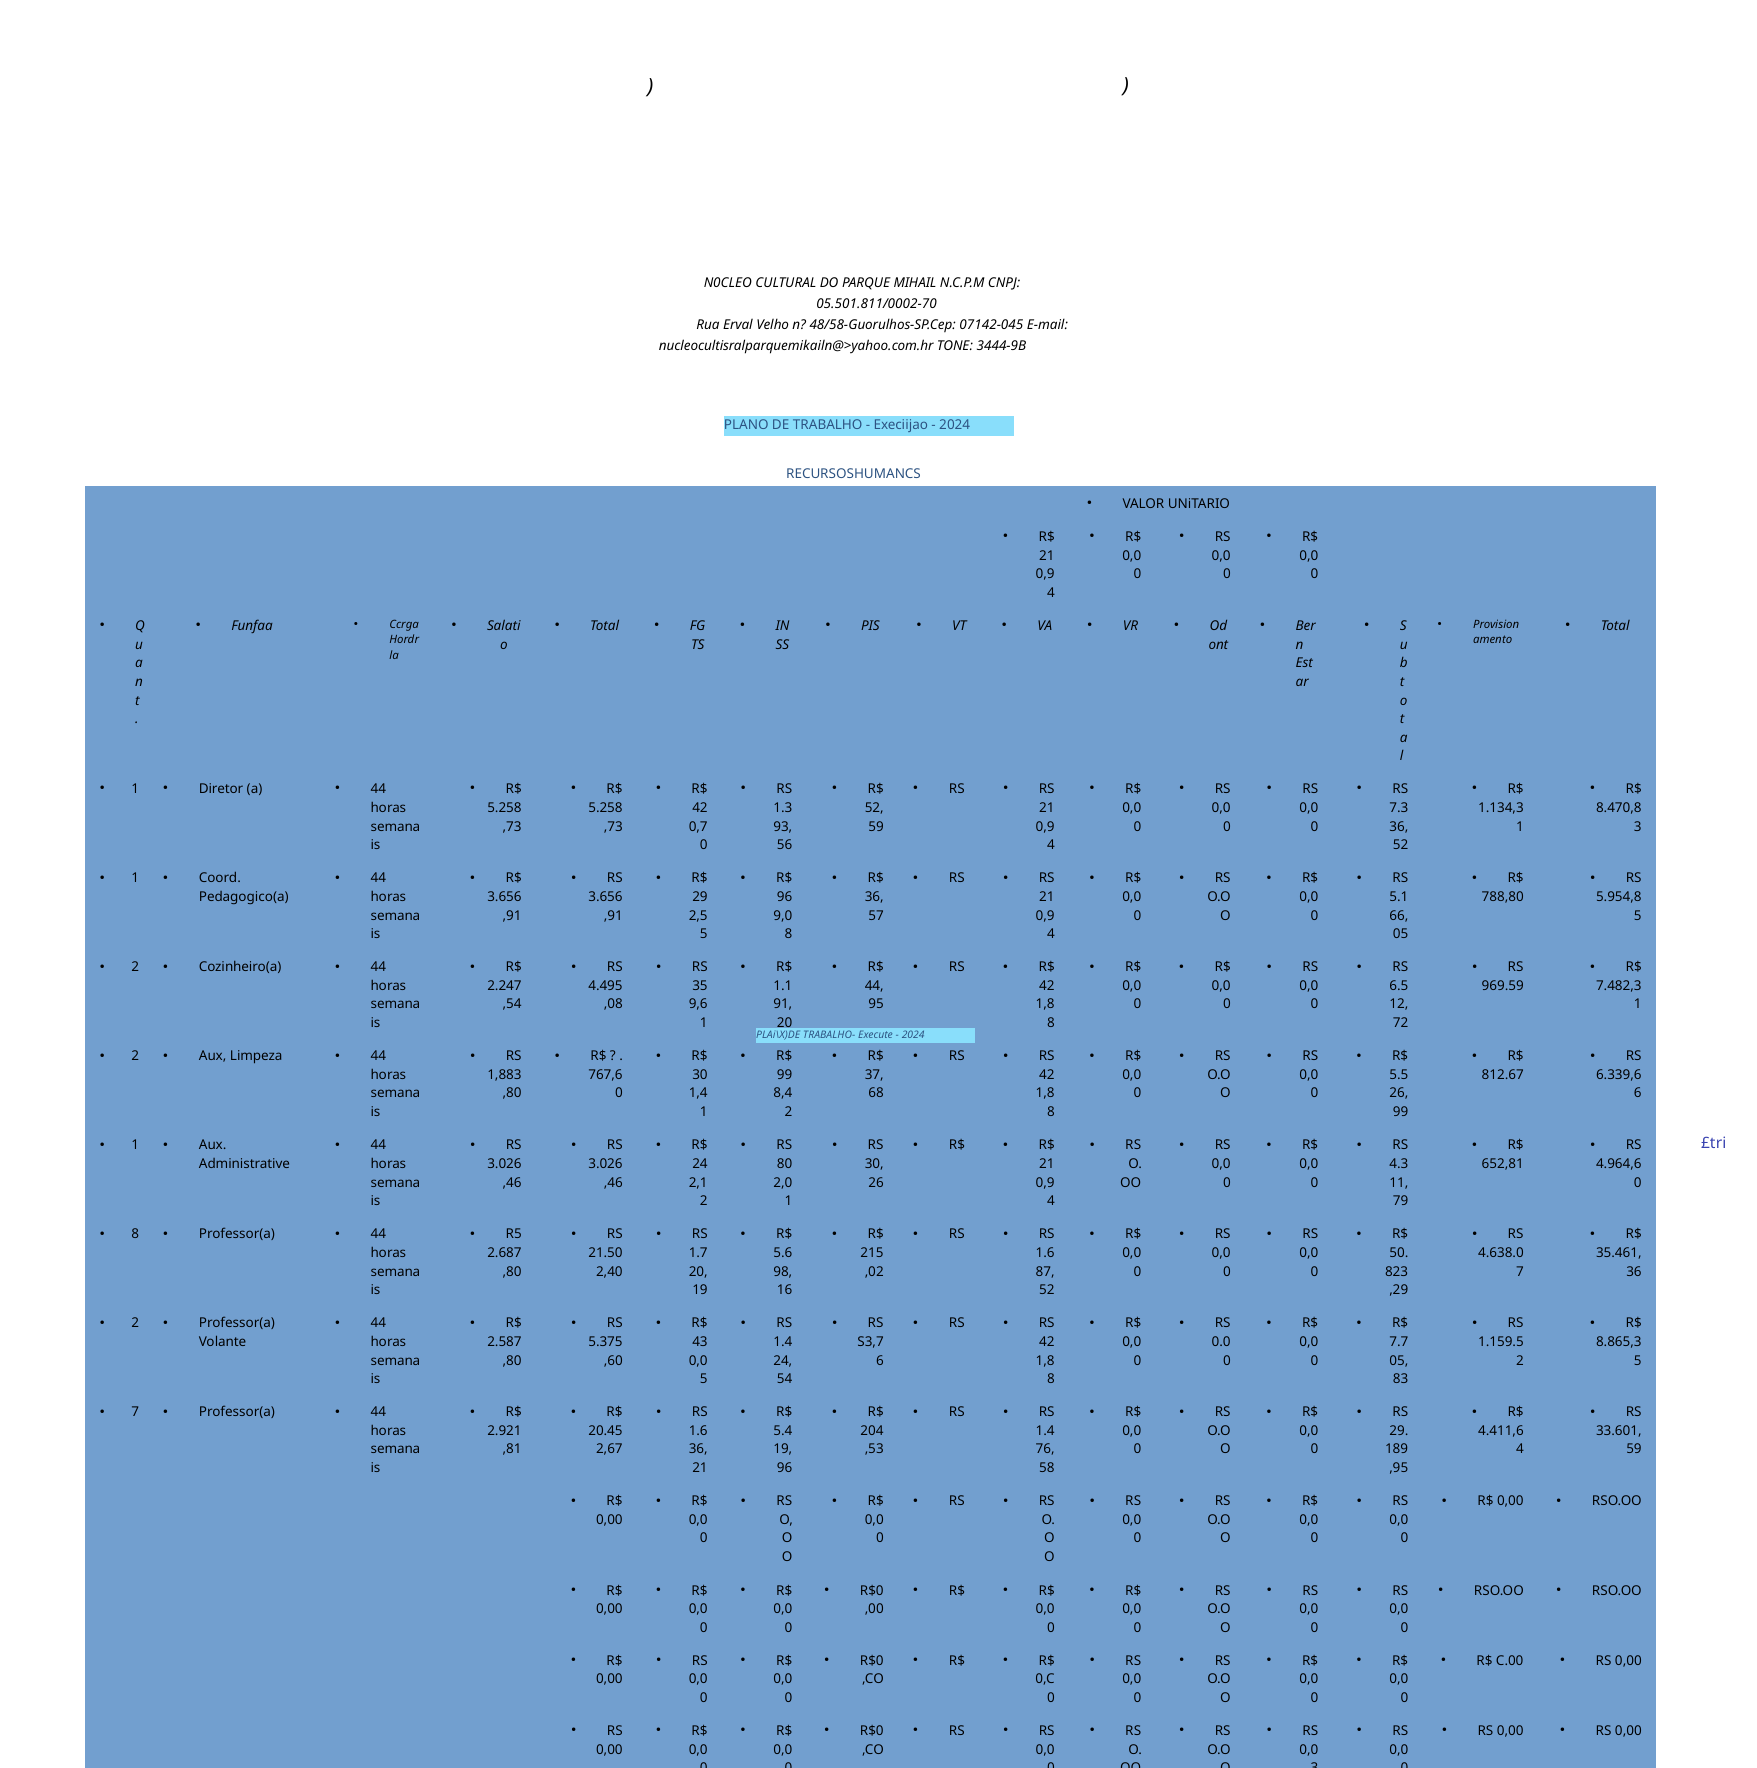

)
)
N0CLEO CULTURAL DO PARQUE MIHAIL N.C.P.M CNPJ: 05.501.811/0002-70
Rua Erval Velho n? 48/58-Guorulhos-SP.Cep: 07142-045 E-mail: nucleocultisralparquemikailn@>yahoo.com.hr TONE: 3444-9B
PLANO DE TRABALHO - Execiijao - 2024
RECURSOSHUMANCS
| | | | | | | | | | VALOR UNiTARIO | | | | | | |
| --- | --- | --- | --- | --- | --- | --- | --- | --- | --- | --- | --- | --- | --- | --- | --- |
| | | | | | | | | | R$ 210,94 | R$ 0,00 | RS 0,00 | R$0,00 | | | |
| Quant. | Funfaa | Ccrga Hordrla | Salatio | Total | FGTS | INSS | PIS | VT | VA | VR | Odont | Bern Estar | Subtotal | Provisionamento | Total |
| 1 | Diretor (a) | 44 horas semanais | R$ 5.258,73 | R$ 5.258,73 | R$ 420,70 | RS 1.393,56 | R$ 52,59 | RS | RS 210,94 | R$ 0,00 | RS 0,00 | RS 0,00 | RS 7.336,52 | R$ 1.134,31 | R$ 8.470,83 |
| 1 | Coord. Pedagogico(a) | 44 horas semanais | R$ 3.656,91 | RS 3.656,91 | R$ 292,55 | R$ 969,08 | R$ 36,57 | RS | RS 210,94 | R$ 0,00 | RSO.OO | R$ 0,00 | RS 5.166,05 | R$ 788,80 | RS 5.954,85 |
| 2 | Cozinheiro(a) | 44 horas semanais | R$ 2.247,54 | RS 4.495,08 | RS 359,61 | R$ 1.191,20 | R$ 44,95 | RS | R$ 421,88 | R$ 0,00 | R$ 0,00 | RS 0,00 | RS 6.512,72 | RS 969.59 | R$ 7.482,31 |
| 2 | Aux, Limpeza | 44 horas semanais | RS 1,883,80 | R$ ? .767,60 | R$ 301,41 | R$ 998,42 | R$ 37,68 | RS | RS 421,88 | R$ 0,00 | RSO.OO | RS 0,00 | R$ 5.526,99 | R$ 812.67 | RS 6.339,66 |
| 1 | Aux. Administrative | 44 horas semanais | RS 3.026,46 | RS 3.026,46 | R$ 242,12 | RS 802,01 | RS 30,26 | R$ | R$ 210,94 | RSO.OO | RS 0,00 | R$ 0,00 | RS 4.311,79 | R$ 652,81 | RS 4.964,60 |
| 8 | Professor(a) | 44 horas semanais | R5 2.687,80 | RS 21.502,40 | RS 1.720,19 | R$ 5.698,16 | R$ 215,02 | RS | RS 1.687,52 | R$ 0,00 | RS 0,00 | RS 0,00 | R$ 50.823,29 | RS 4.638.07 | R$ 35.461,36 |
| 2 | Professor(a) Volante | 44 horas semanais | R$ 2.587,80 | RS 5.375,60 | R$ 430,05 | RS 1.424,54 | RS S3,76 | RS | RS 421,88 | R$ 0,00 | RS 0.00 | R$ 0,00 | R$ 7.705,83 | RS 1.159.52 | R$ 8.865,35 |
| 7 | Professor(a) | 44 horas semanais | R$ 2.921,81 | R$ 20.452,67 | RS 1.636,21 | R$ 5.419,96 | R$ 204,53 | RS | RS 1.476,58 | R$ 0,00 | RSO.OO | R$ 0,00 | RS 29.189,95 | R$ 4.411,64 | RS 33.601,59 |
| | | | | R$ 0,00 | R$ 0,00 | rSo,oo | R$ 0,00 | RS | RSO.OO | RS 0,00 | RSO.OO | R$ 0,00 | RS 0,00 | R$ 0,00 | RSO.OO |
| | | | | R$ 0,00 | R$ 0,00 | R$ 0,00 | R$0,00 | R$ | R$ 0,00 | R$ 0,00 | RSO.OO | RS 0,00 | RS 0,00 | RSO.OO | RSO.OO |
| | | | | R$ 0,00 | RS 0,00 | R$ 0,00 | R$0,CO | R$ | R$0,C0 | RS 0,00 | RSO.OO | R$ 0,00 | R$ 0,00 | R$ C.00 | RS 0,00 |
| | | | | RS 0,00 | R$ 0,00 | R$ 0,00 | R$0,CO | RS | RS 0,00 | RSO.OO | RSO.OO | RS 0,03 | RS 0,00 | RS 0,00 | RS 0,00 |
| | | | | R$ 0,00 | RSO.OO | R$ 0,00 | R$ 0,00 | RS | R$ 0,00 | RS 0,00 | R$ 0,00 | RSO.OO | R$ 0,00 | R$ 0,00 | RS 0,00 |
| | l\_ | | | R$ 0,00 | RS 0,00 | RSo.oo | R$ 0,CO | R$ | RS 0,00 | R$ 0,00 | RSO.OO | RS 0,00 | RS 0,00 | RSO.OO | RSO.OO |
| 24 | i\_i\_r\_\_\_\_ | Soma | R$ 24.370,85 | R$ 67.535,45 | RS 5.402,84 | R$ 17.896,93 | R$ 675,36 | R$ 0,00 | R$ 5.062,56 | R$ 0,00 | R$ 0,00 | R$0,00 | R$ 95.573,14 | R$ 14.567,41 | R$ 111.140,55 |
| | \U\L | | | | | | | | | | | | | | |
| | | | | Quadra resumido | | | | • | | | | | | | |
| | | / £7 | | Salarios | | R$ 67.535,45 | | | | | | | | | |
| ! Assinatura do Prtetfie | | ite | | Encargos | | Ft$ 23.975,13 | | | | | | | | | |
| ) VALKIRIA BENTO LUIZ | | | | Beneficios | | R$ 5.062,56 | | | | | | | | | |
| RG 18.011.332-x | | | | Provisionamento | | R$ 14.567,41 | | | | | | | | | |
| | | | | Total | | R$ 111.140,55 | | | | | | | | | |
PLAi\X)DE TRABALHO- Execute - 2024
£tri